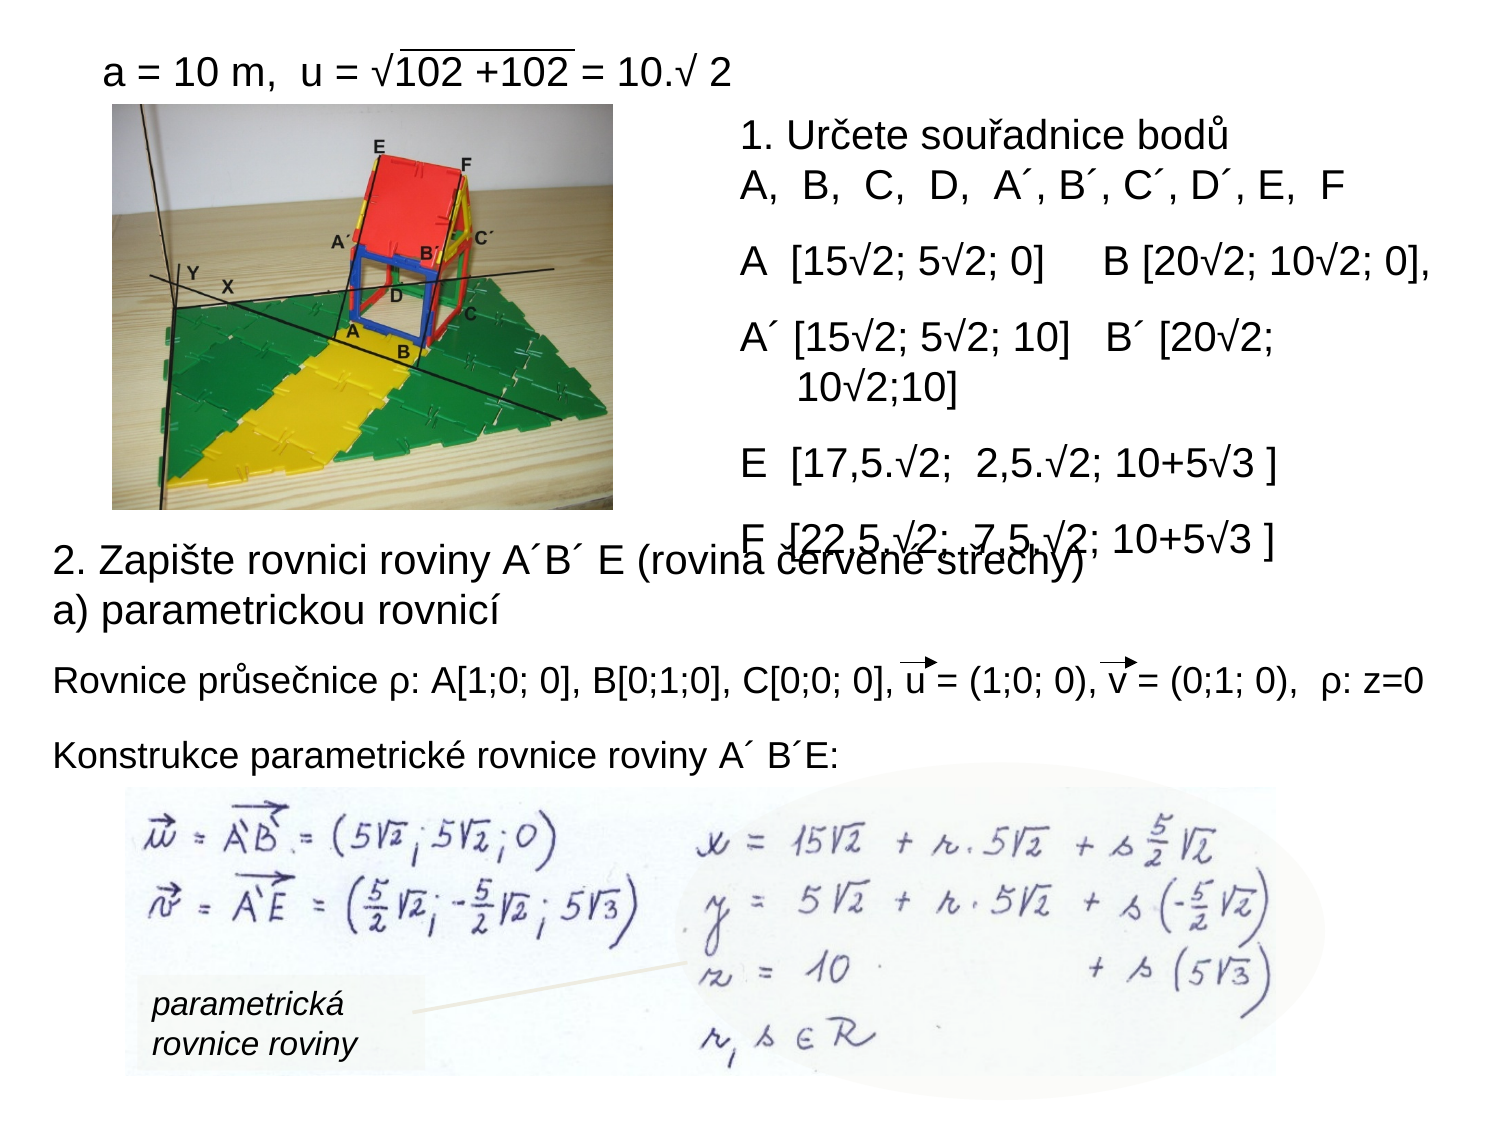

a = 10 m, u = √102 +102 = 10.√ 2
1. Určete souřadnice bodů
A, B, C, D, A´, B´, C´, D´, E, F
A [15√2; 5√2; 0] B [20√2; 10√2; 0],
A´ [15√2; 5√2; 10] B´ [20√2; 10√2;10]
E [17,5.√2; 2,5.√2; 10+5√3 ]
F [22,5.√2; 7,5.√2; 10+5√3 ]
2. Zapište rovnici roviny A´B´ E (rovina červené střechy)
a) parametrickou rovnicí
Rovnice průsečnice ρ: A[1;0; 0], B[0;1;0], C[0;0; 0], u = (1;0; 0), v = (0;1; 0), ρ: z=0
Konstrukce parametrické rovnice roviny A´ B´E:
parametrická rovnice roviny